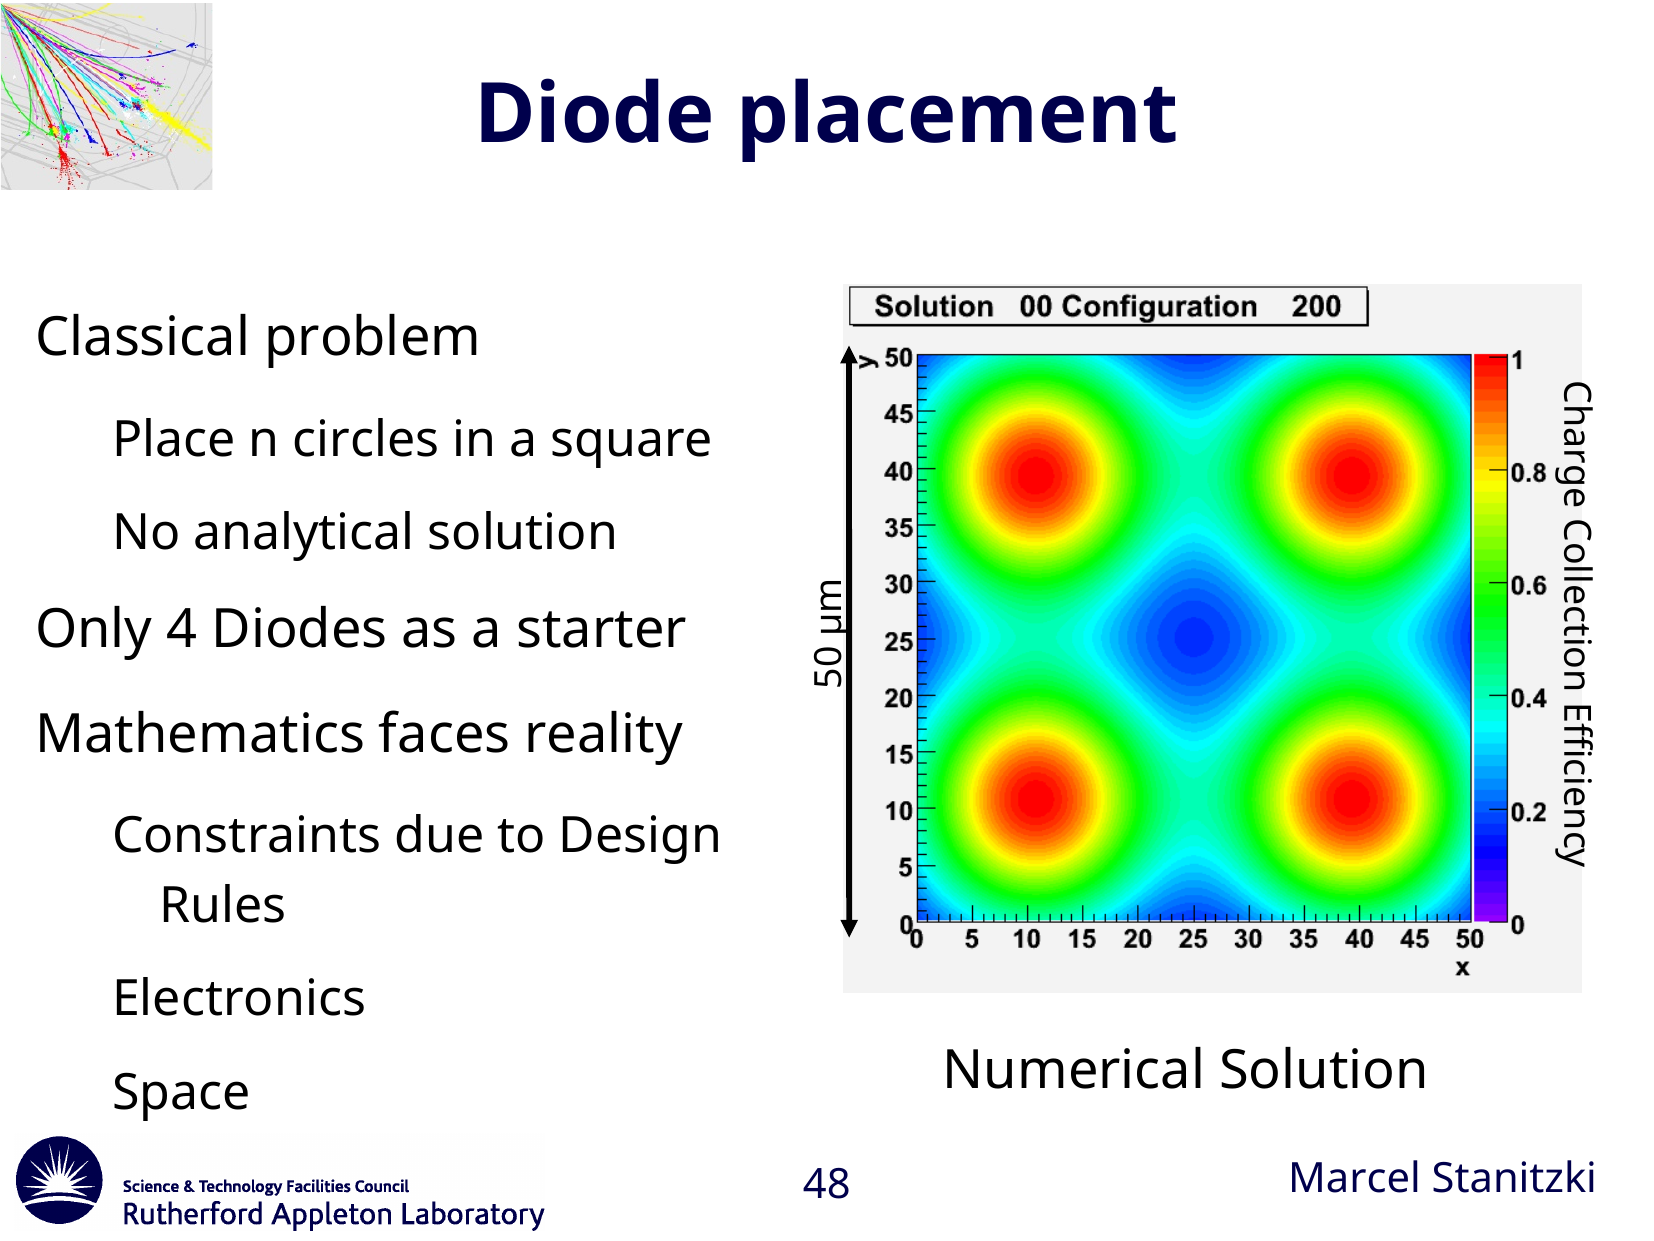

# Diode placement
Classical problem
Place n circles in a square
No analytical solution
Only 4 Diodes as a starter
Mathematics faces reality
Constraints due to Design Rules
Electronics
Space
50 µm
Charge Collection Efficiency
Numerical Solution